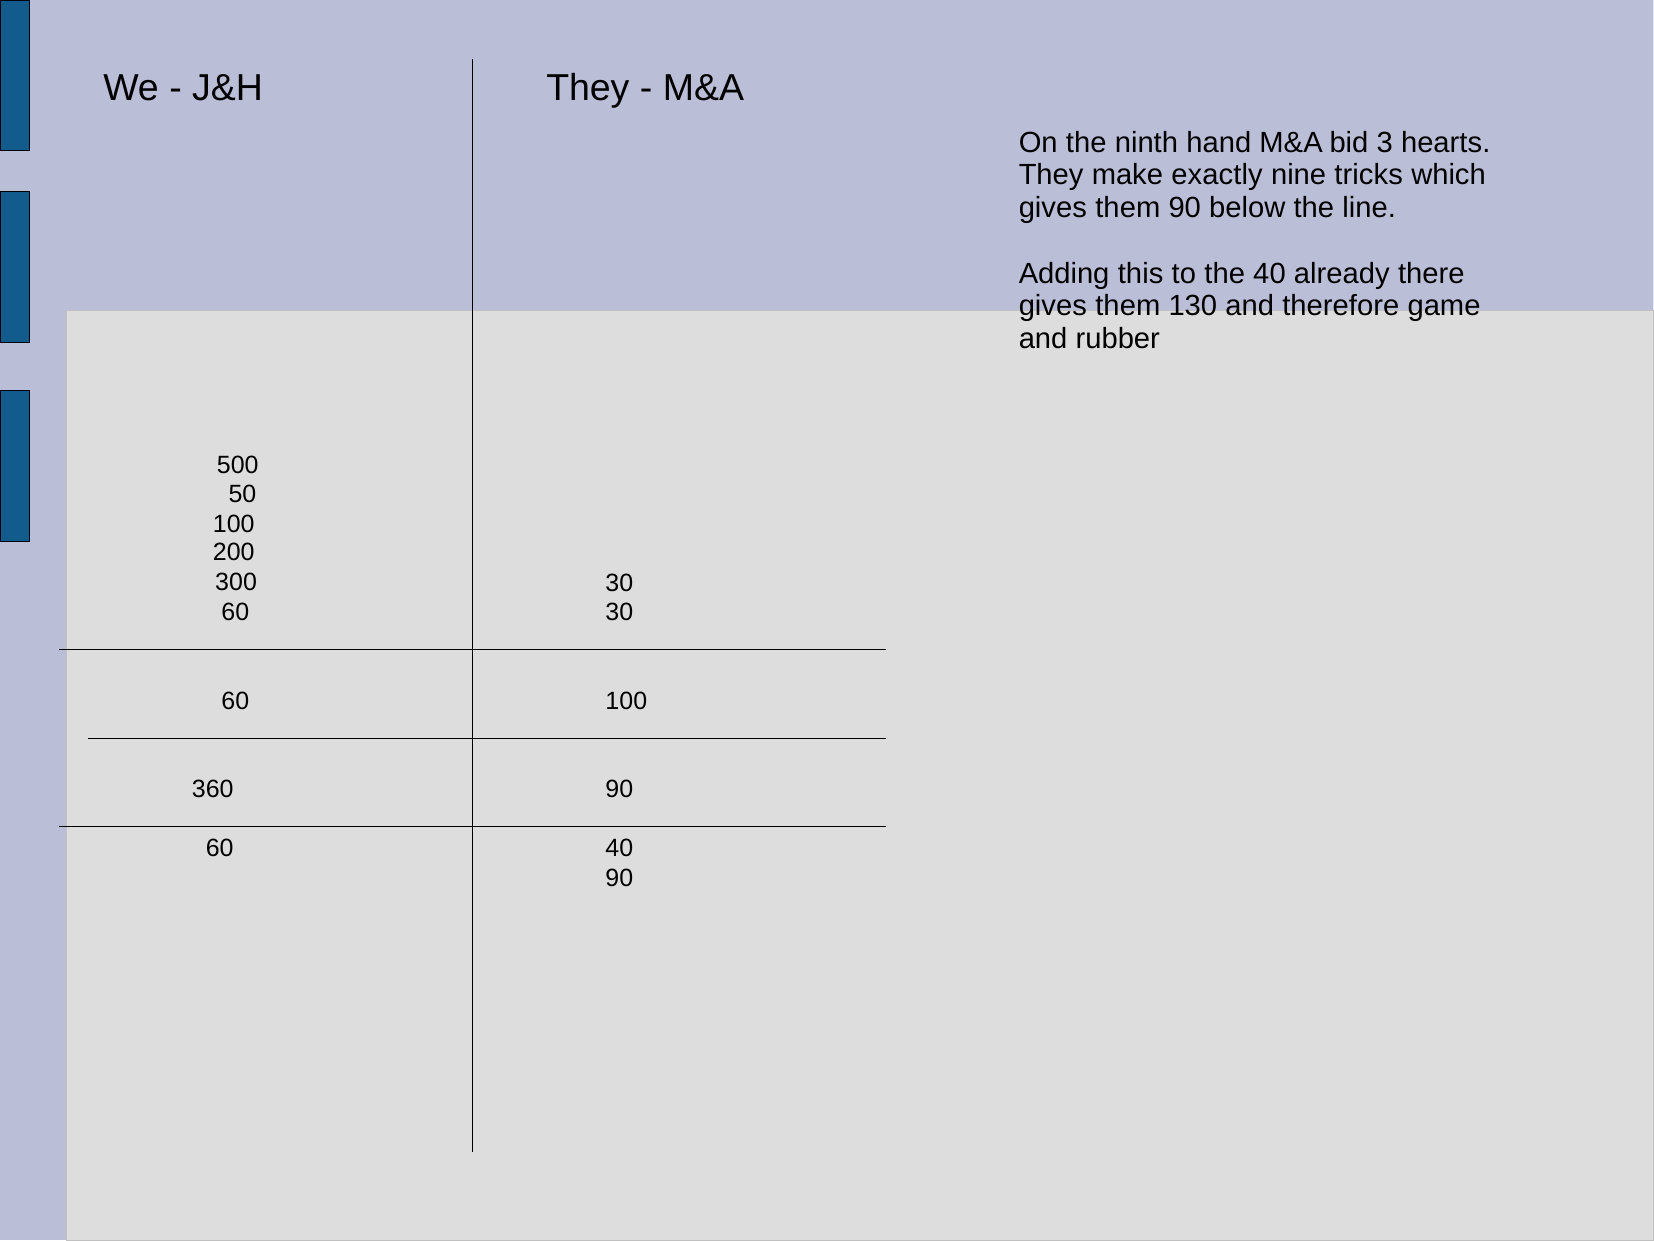

We - J&H
They - M&A
On the ninth hand M&A bid 3 hearts. They make exactly nine tricks which gives them 90 below the line.
Adding this to the 40 already there gives them 130 and therefore game and rubber
500
 50
 100
 200
300
30
60
30
60
100
360
90
 60
40
90